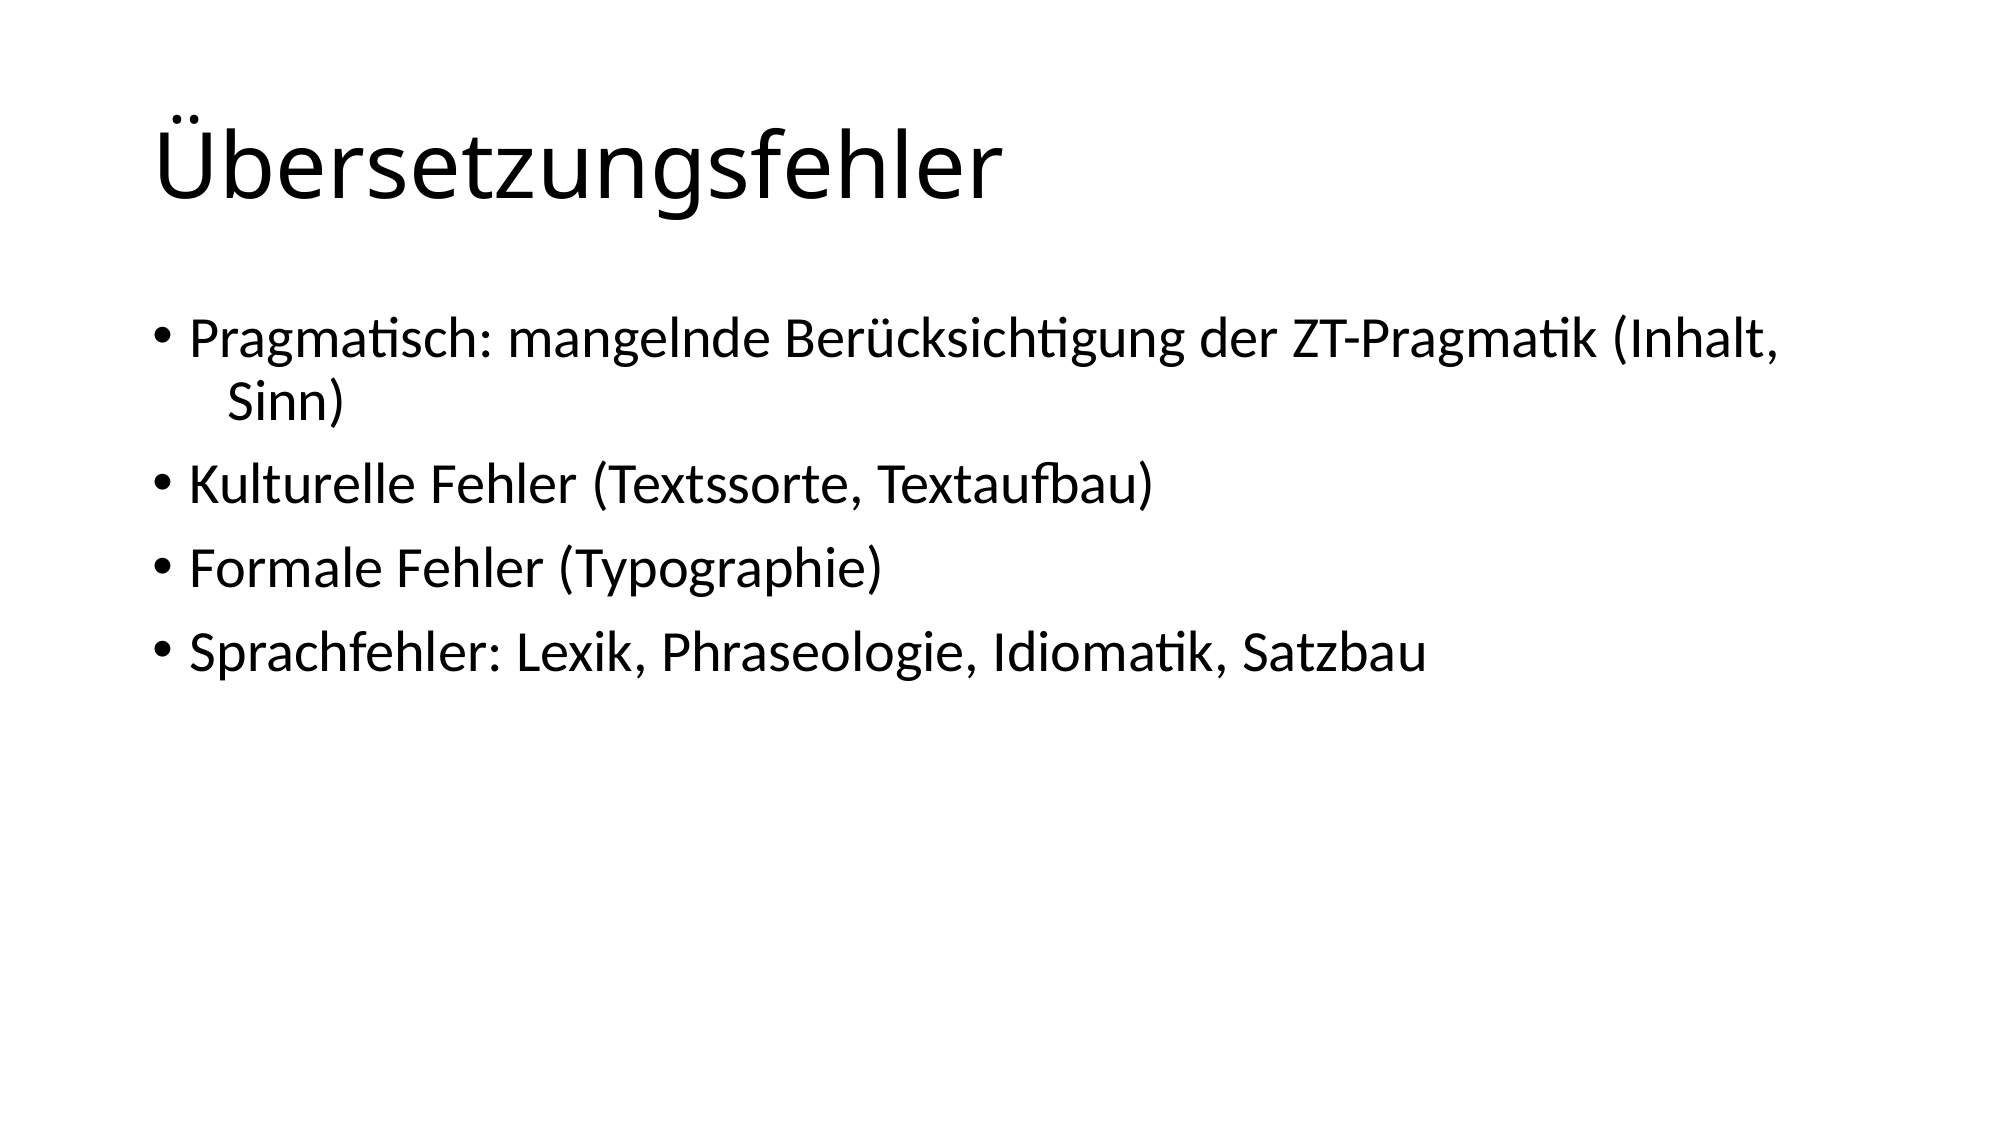

# Übersetzungsfehler
Pragmatisch: mangelnde Berücksichtigung der ZT-Pragmatik (Inhalt, Sinn)
Kulturelle Fehler (Textssorte, Textaufbau)
Formale Fehler (Typographie)
Sprachfehler: Lexik, Phraseologie, Idiomatik, Satzbau